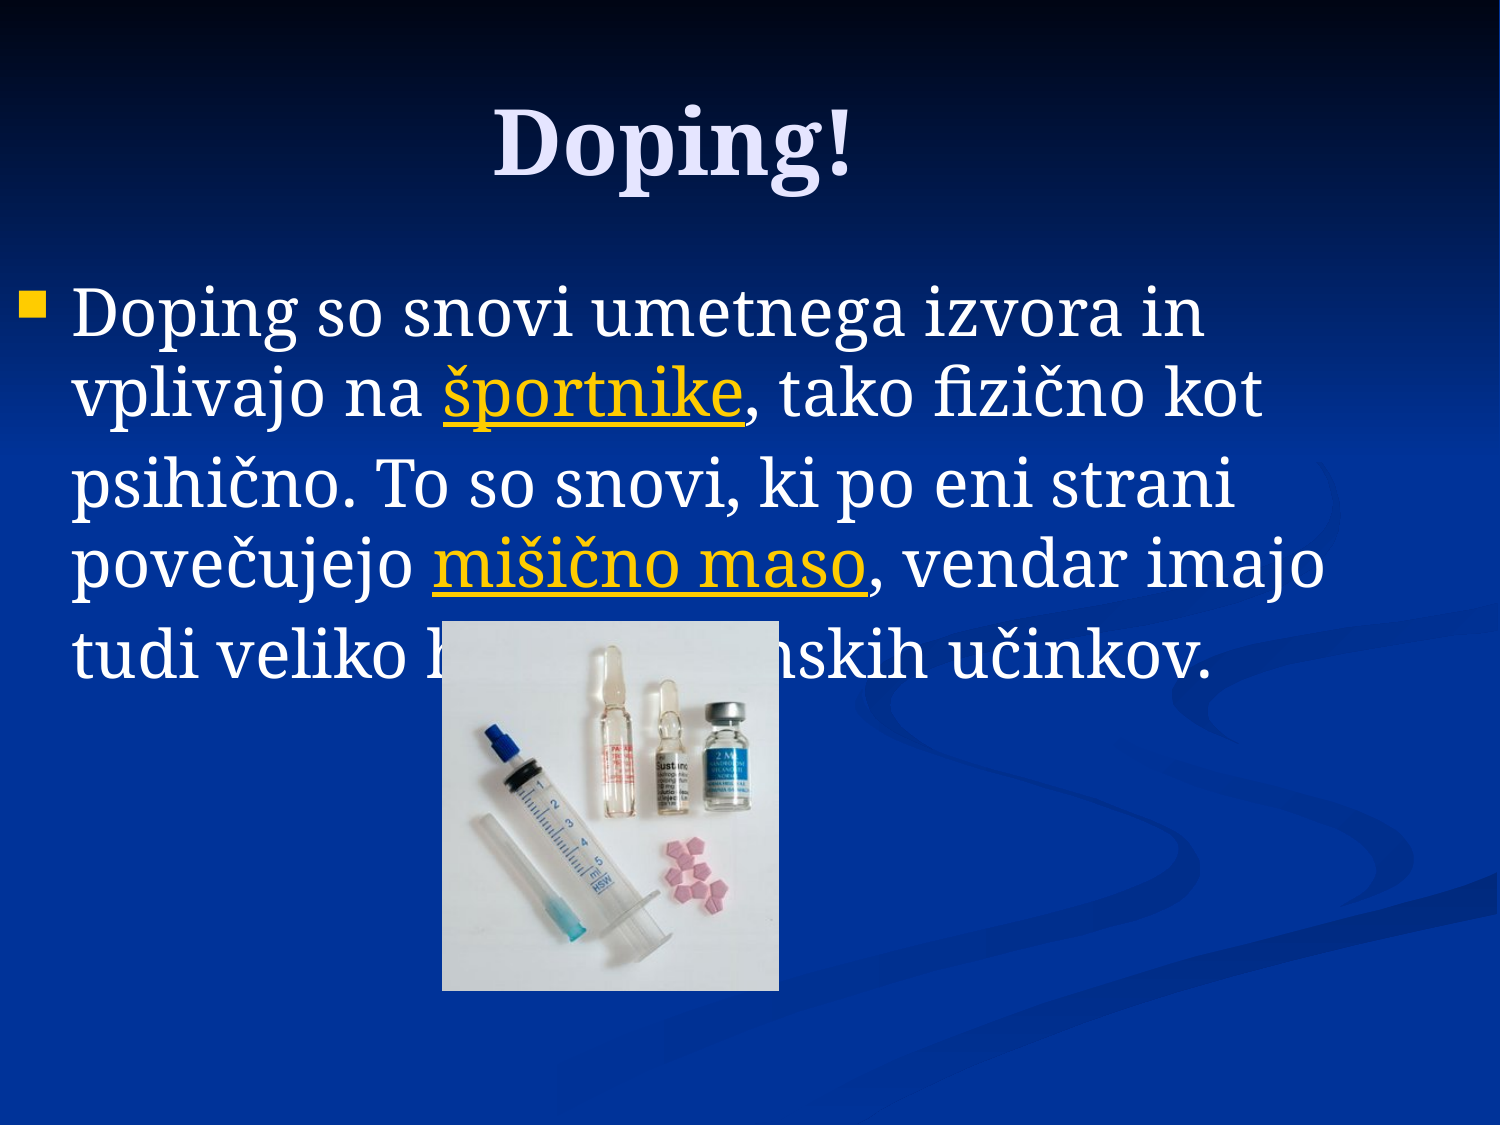

# Doping!
Doping so snovi umetnega izvora in vplivajo na športnike, tako fizično kot psihično. To so snovi, ki po eni strani povečujejo mišično maso, vendar imajo tudi veliko hudih stranskih učinkov.